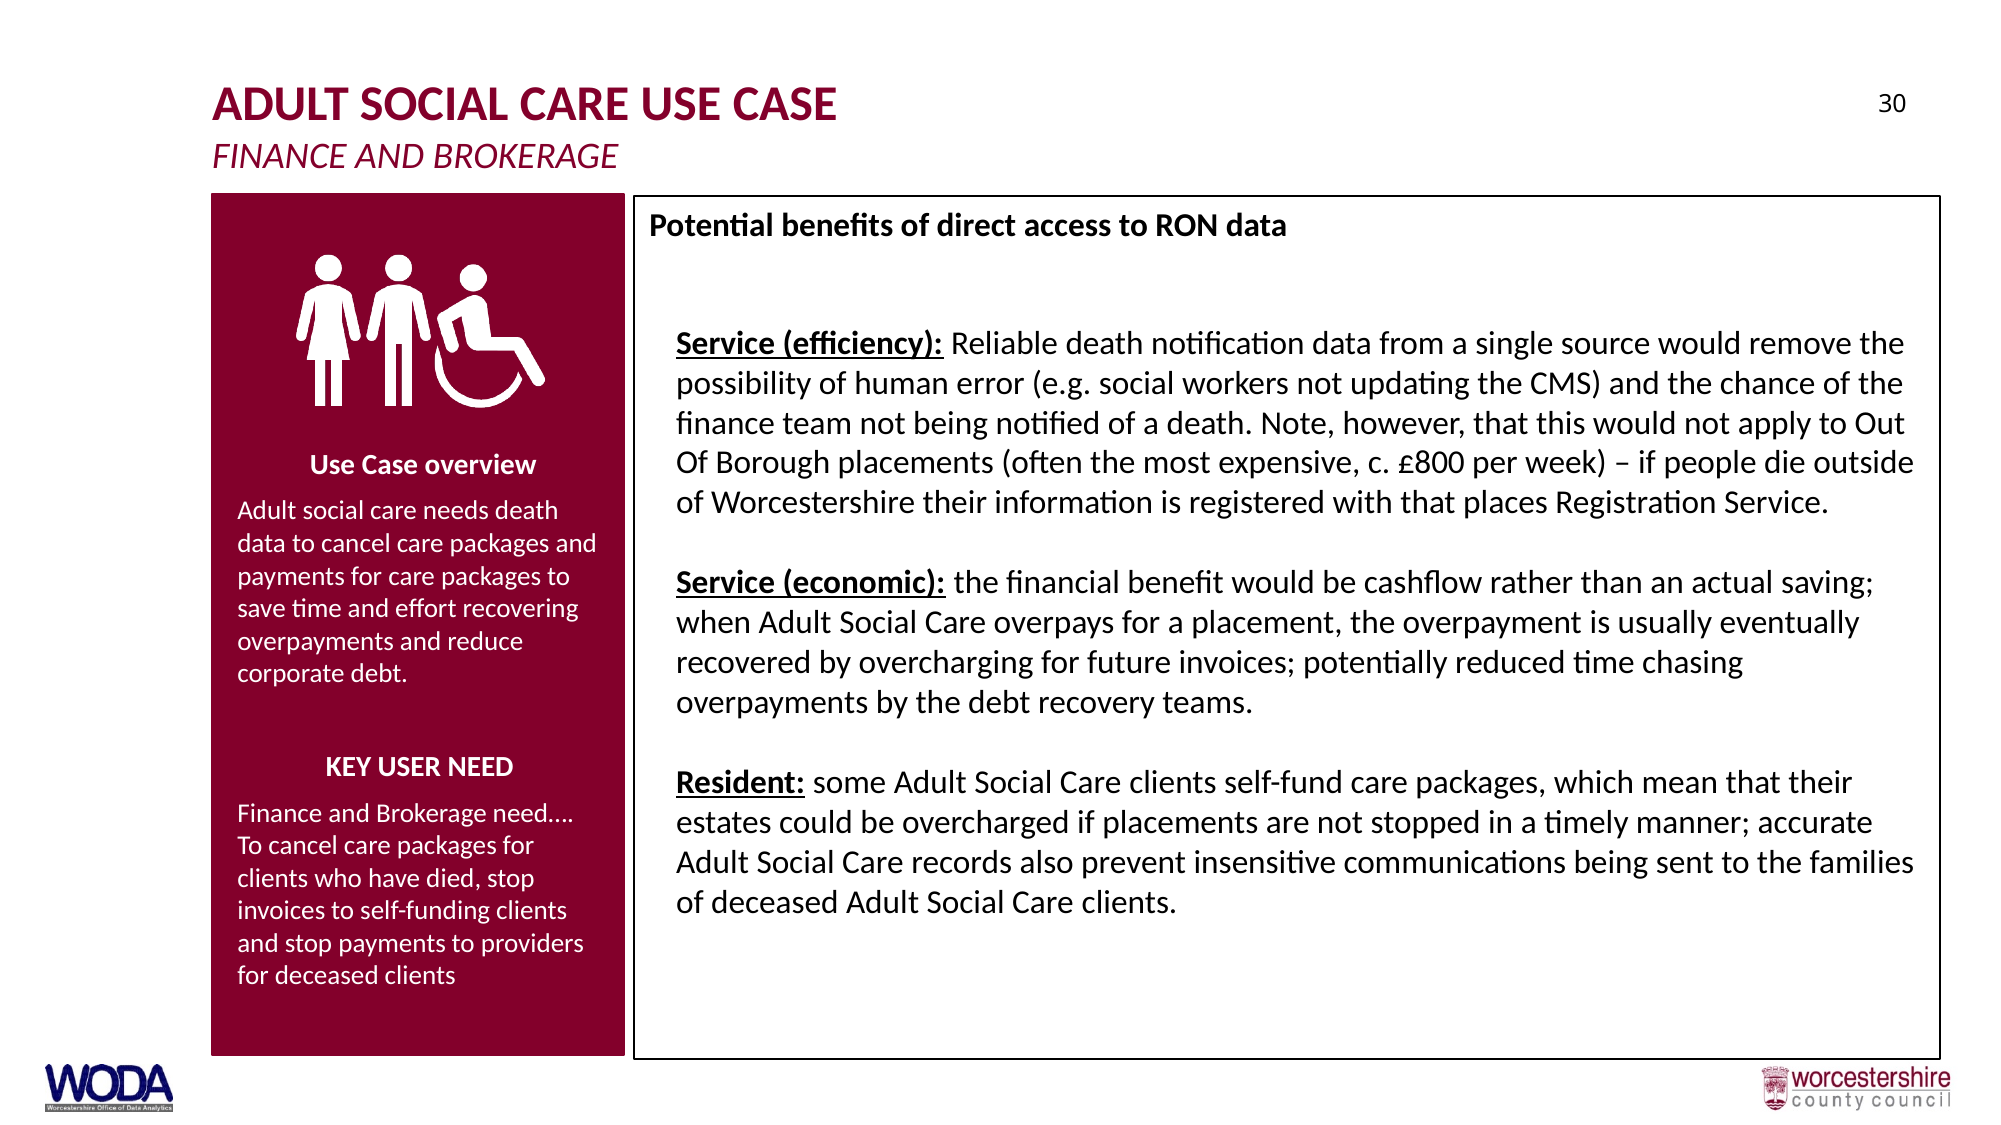

# ADULT SOCIAL CARE USE CASE FINANCE AND BROKERAGE
Use Case overview
Adult social care needs death data to cancel care packages and payments for care packages to save time and effort recovering overpayments and reduce corporate debt.
KEY USER NEED
Finance and Brokerage need….
To cancel care packages for clients who have died, stop invoices to self-funding clients and stop payments to providers for deceased clients
Potential benefits of direct access to RON data
Service (efficiency): Reliable death notification data from a single source would remove the possibility of human error (e.g. social workers not updating the CMS) and the chance of the finance team not being notified of a death. Note, however, that this would not apply to Out Of Borough placements (often the most expensive, c. £800 per week) – if people die outside of Worcestershire their information is registered with that places Registration Service.
Service (economic): the financial benefit would be cashflow rather than an actual saving; when Adult Social Care overpays for a placement, the overpayment is usually eventually recovered by overcharging for future invoices; potentially reduced time chasing overpayments by the debt recovery teams.
Resident: some Adult Social Care clients self-fund care packages, which mean that their estates could be overcharged if placements are not stopped in a timely manner; accurate Adult Social Care records also prevent insensitive communications being sent to the families of deceased Adult Social Care clients.